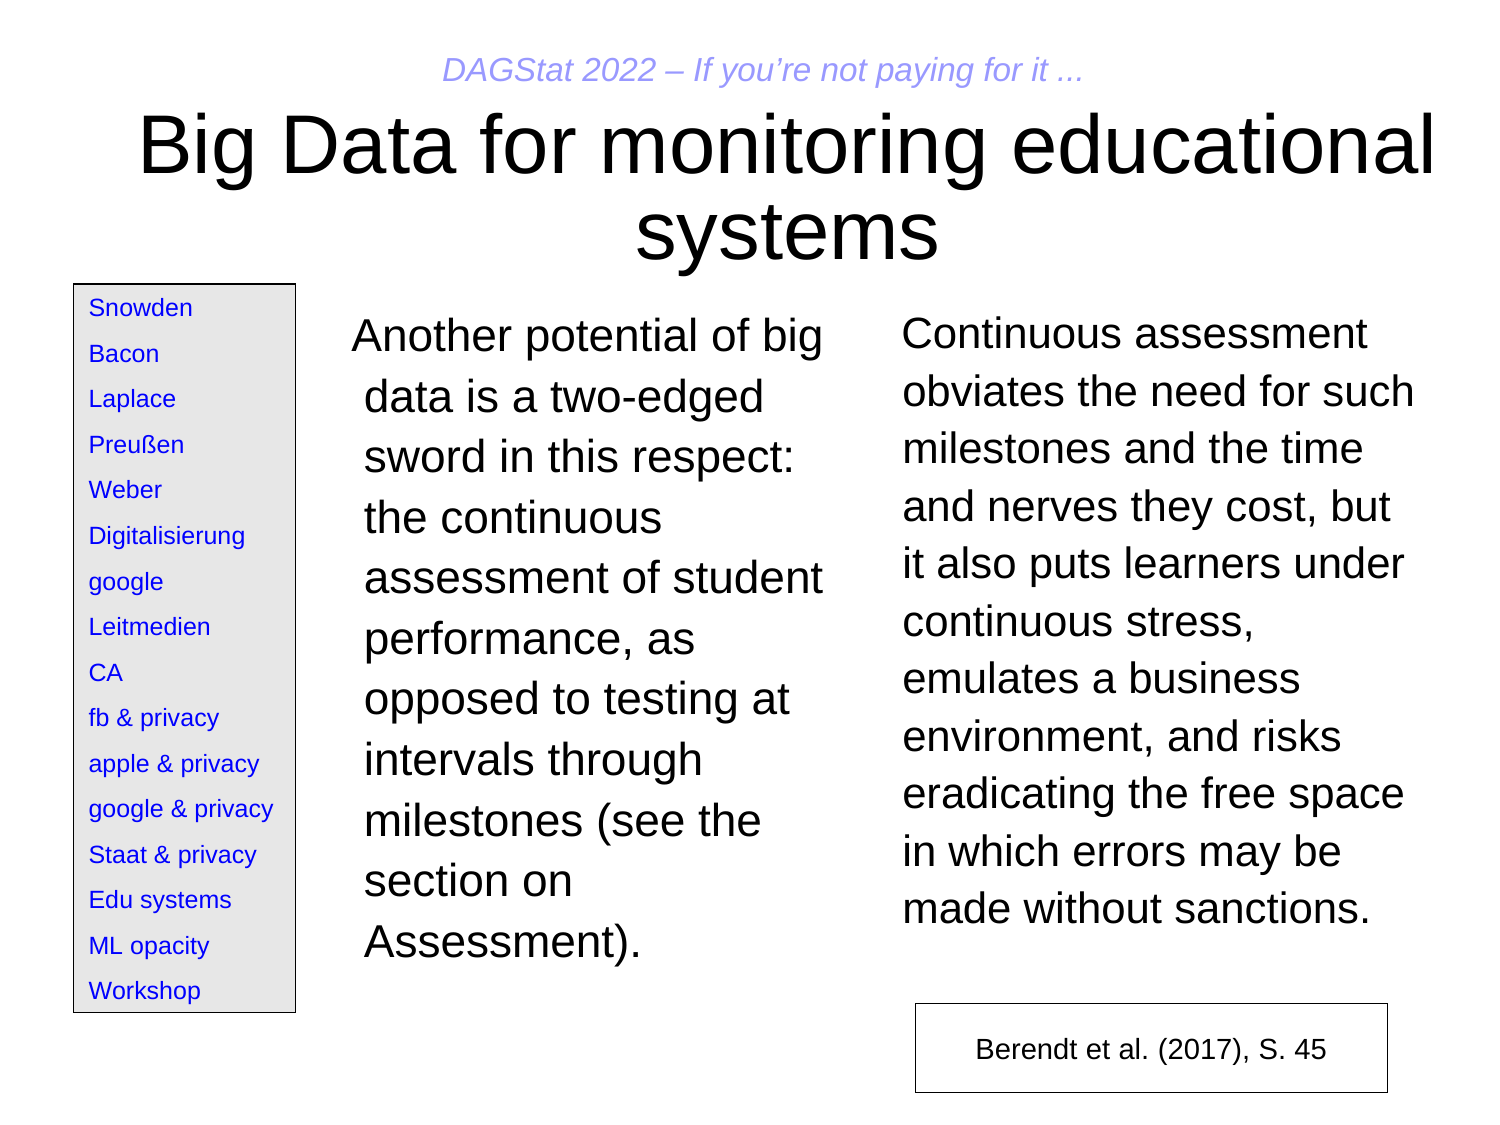

# Big Data for monitoring educational systems
Another potential of big data is a two-edged sword in this respect: the continuous assessment of student performance, as opposed to testing at intervals through milestones (see the section on Assessment).
Continuous assessment obviates the need for such milestones and the time and nerves they cost, but it also puts learners under continuous stress, emulates a business environment, and risks eradicating the free space in which errors may be made without sanctions.
Berendt et al. (2017), S. 45